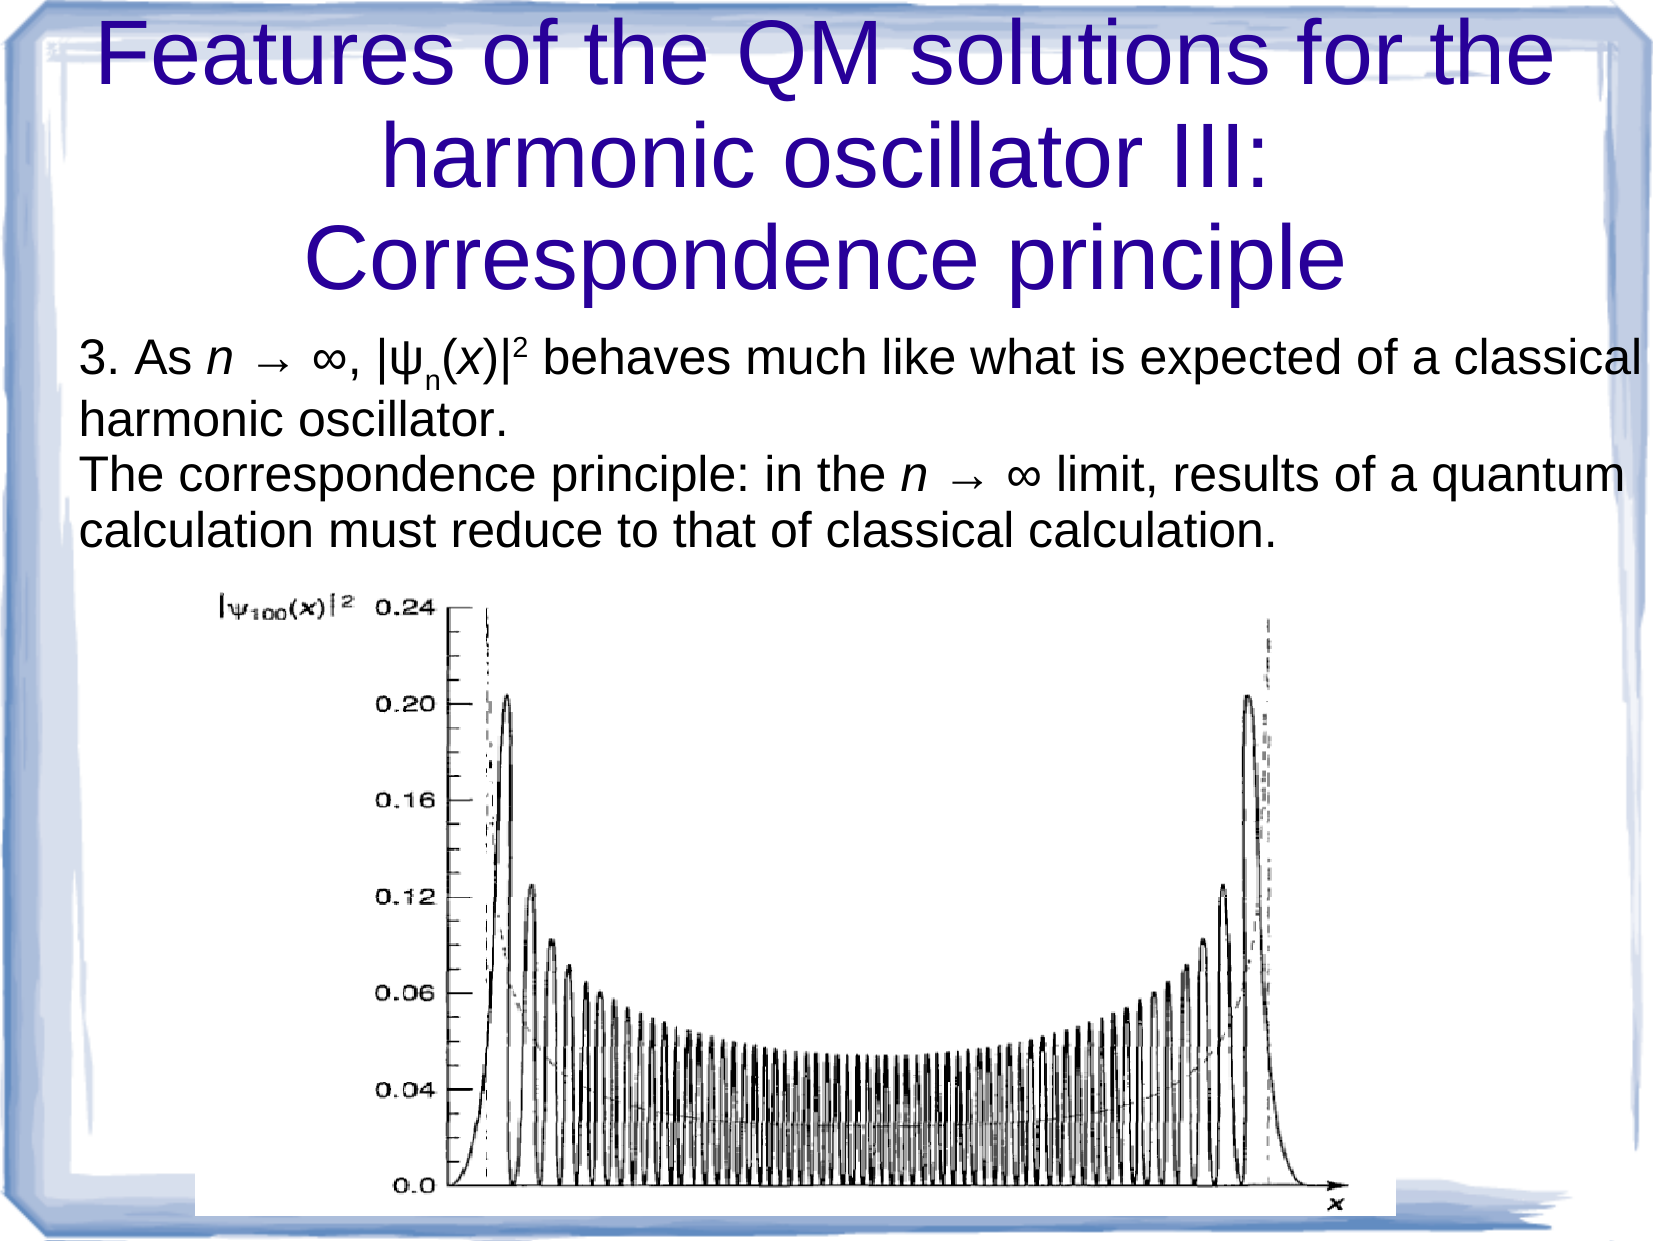

# Features of the QM solutions for the harmonic oscillator III: Correspondence principle
3. As n → ∞, |ψn(x)|2 behaves much like what is expected of a classical harmonic oscillator.
The correspondence principle: in the n → ∞ limit, results of a quantum calculation must reduce to that of classical calculation.